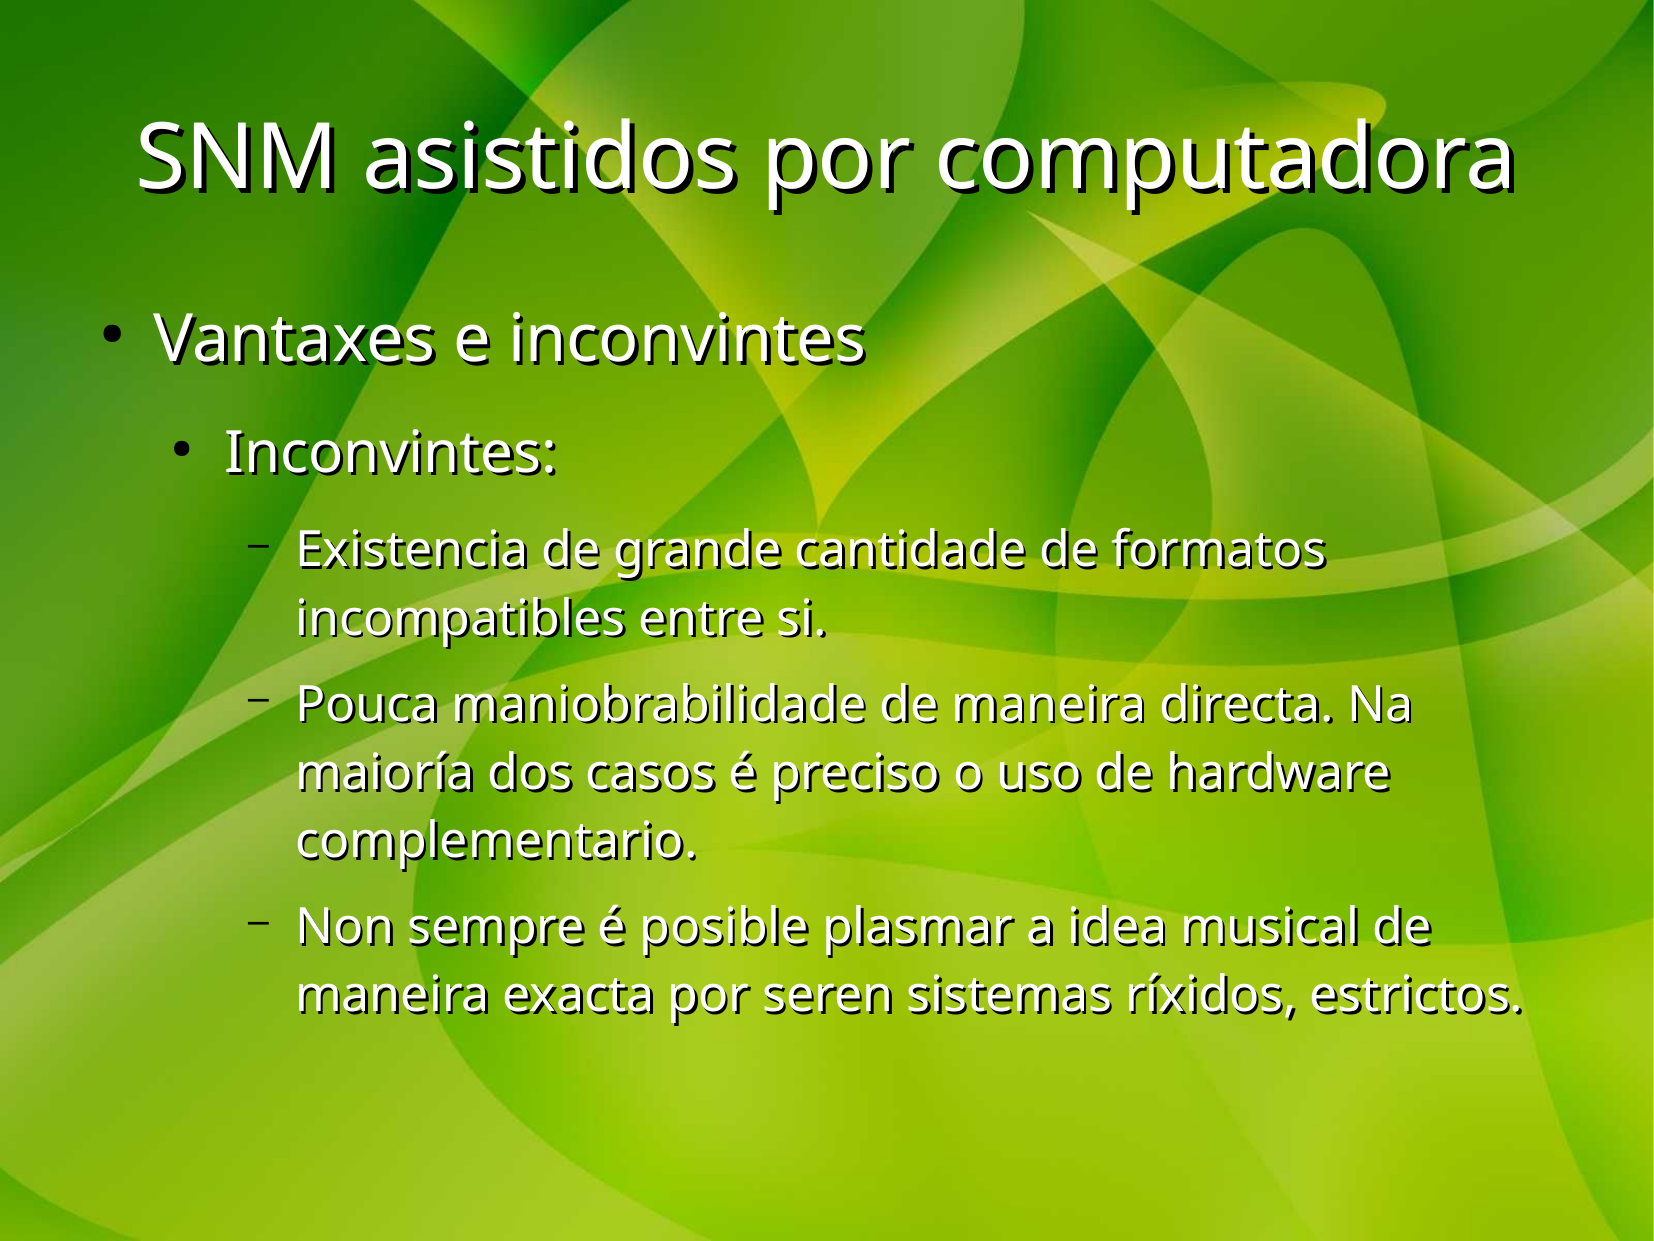

# SNM asistidos por computadora
Vantaxes e inconvintes
Inconvintes:
Existencia de grande cantidade de formatos incompatibles entre si.
Pouca maniobrabilidade de maneira directa. Na maioría dos casos é preciso o uso de hardware complementario.
Non sempre é posible plasmar a idea musical de maneira exacta por seren sistemas ríxidos, estrictos.